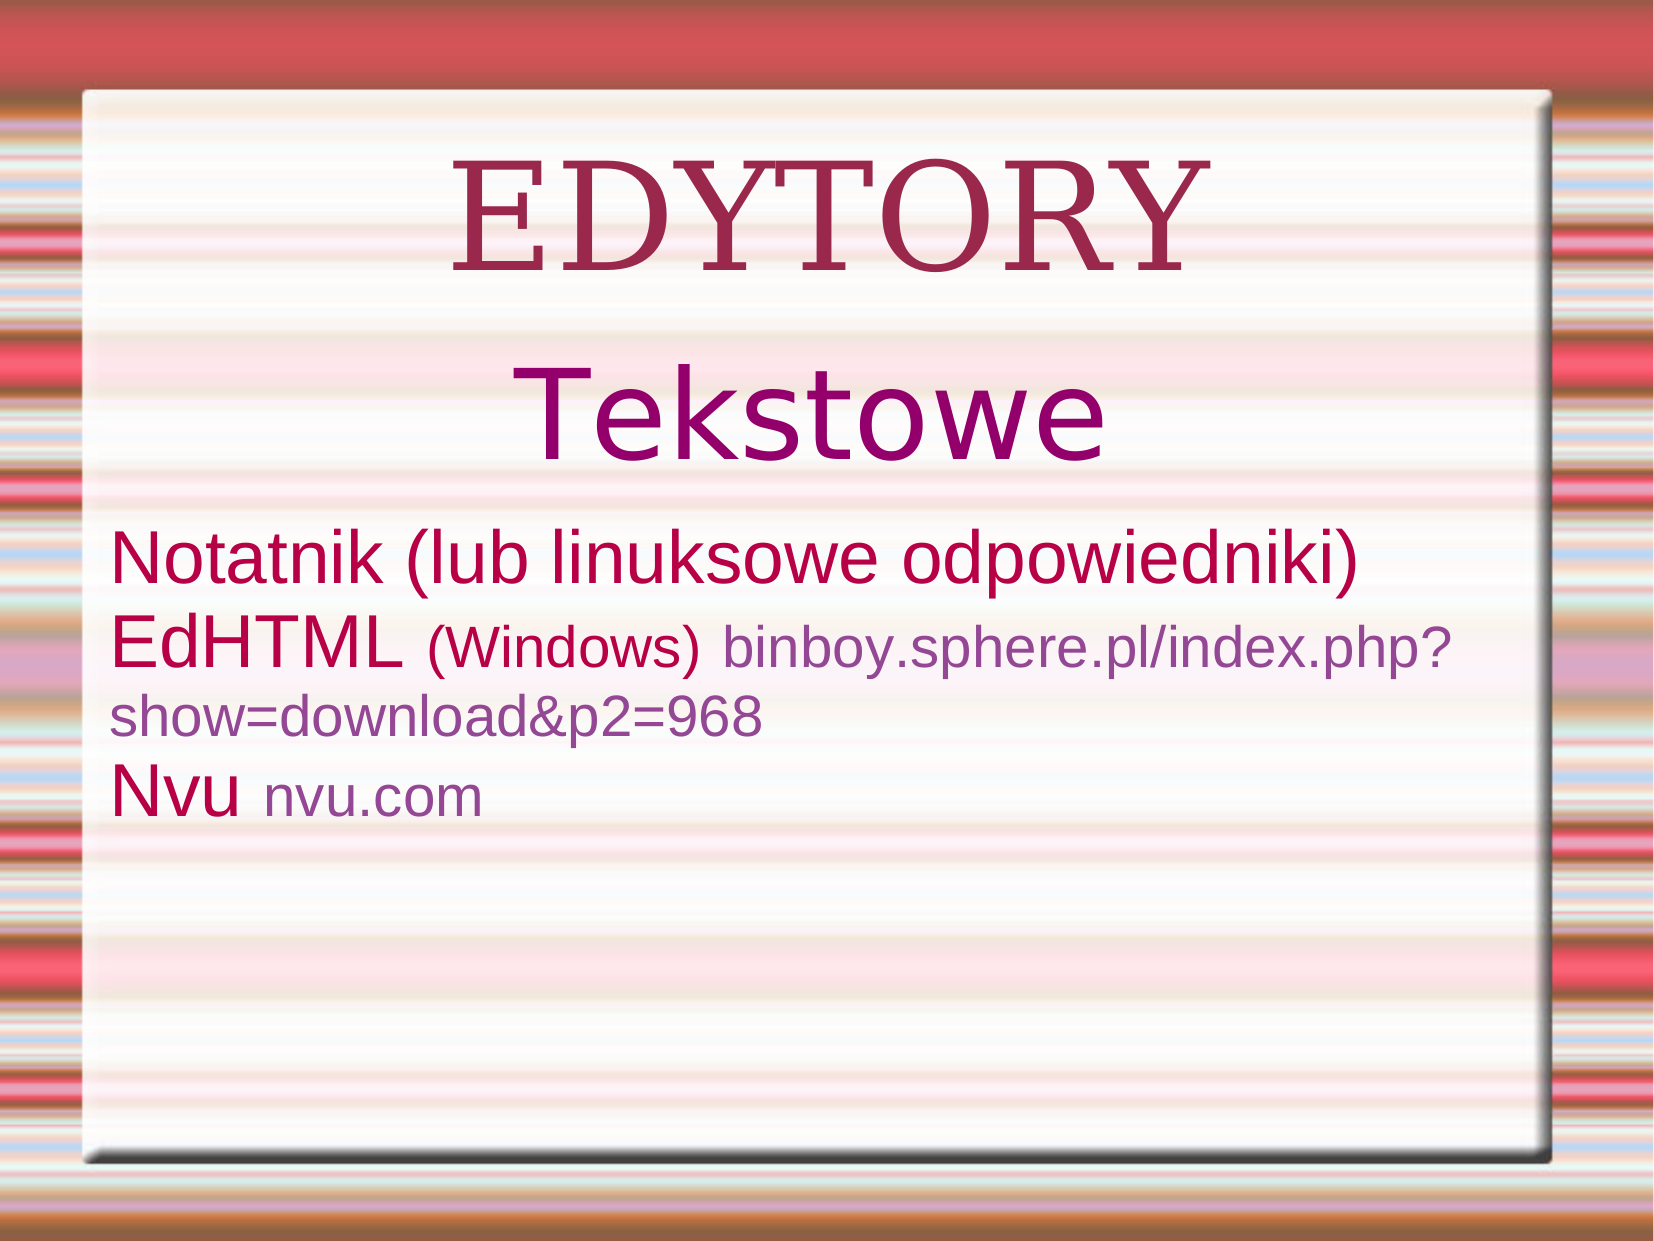

# EDYTORY
Tekstowe
Notatnik (lub linuksowe odpowiedniki)
EdHTML (Windows) binboy.sphere.pl/index.php?show=download&p2=968
Nvu nvu.com